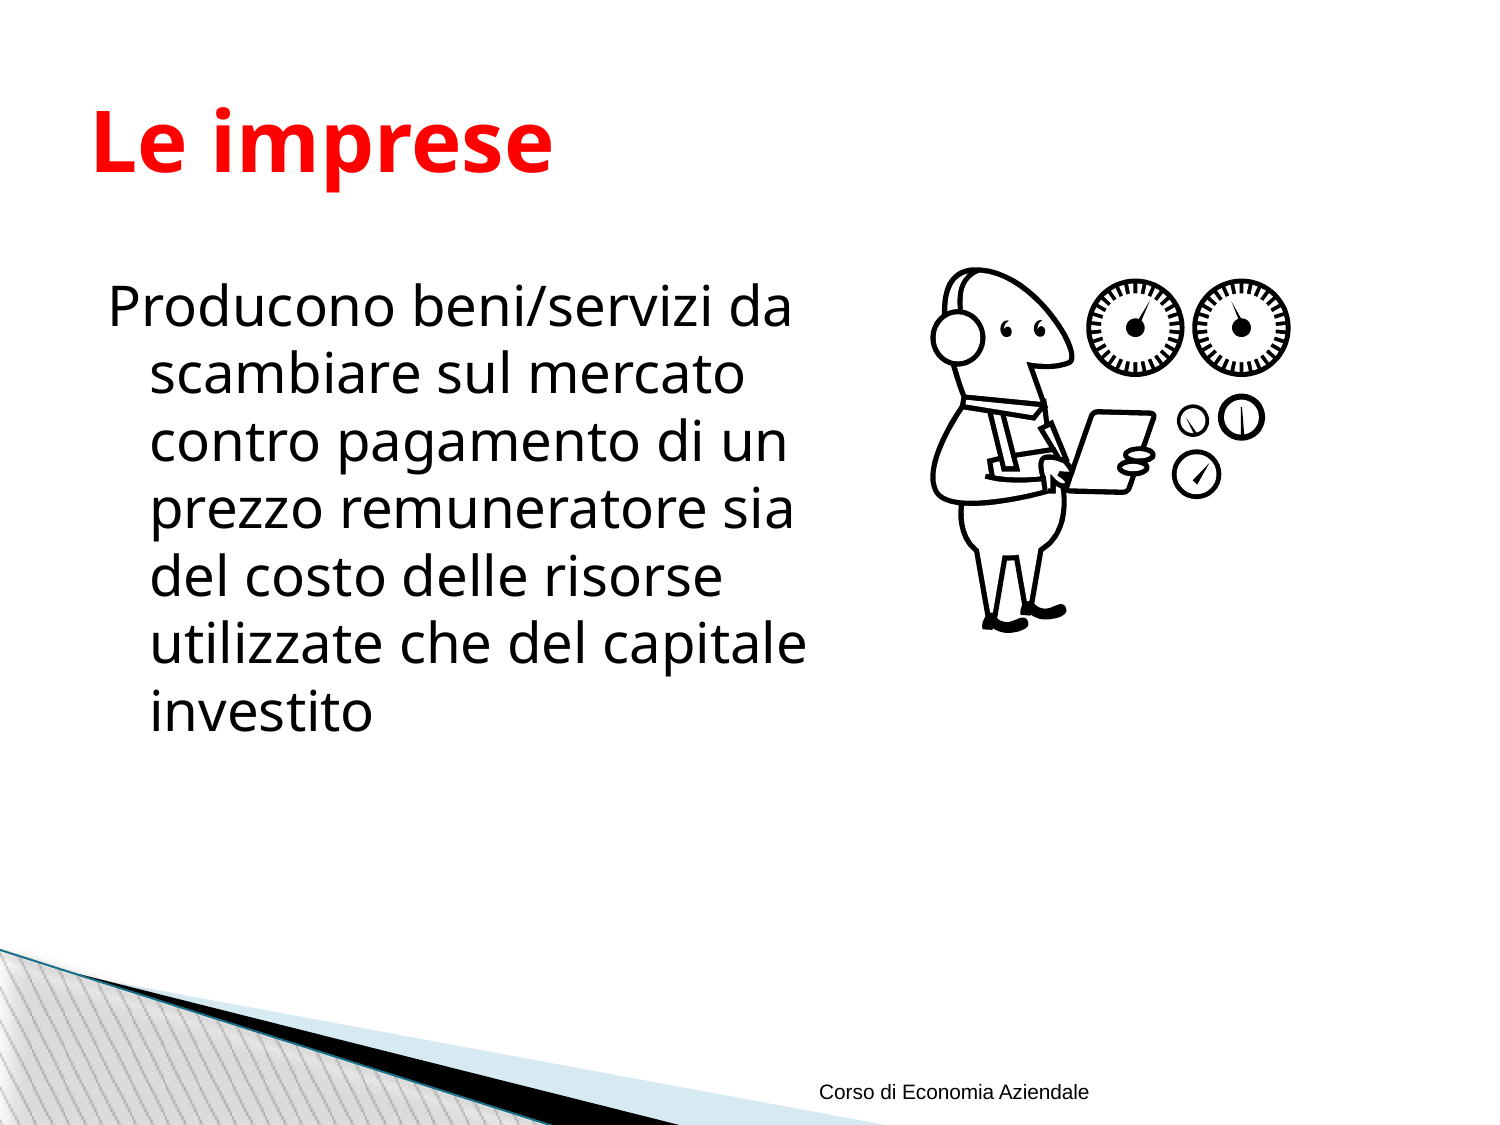

# Le imprese
Producono beni/servizi da scambiare sul mercato contro pagamento di un prezzo remuneratore sia del costo delle risorse utilizzate che del capitale investito
Corso di Economia Aziendale